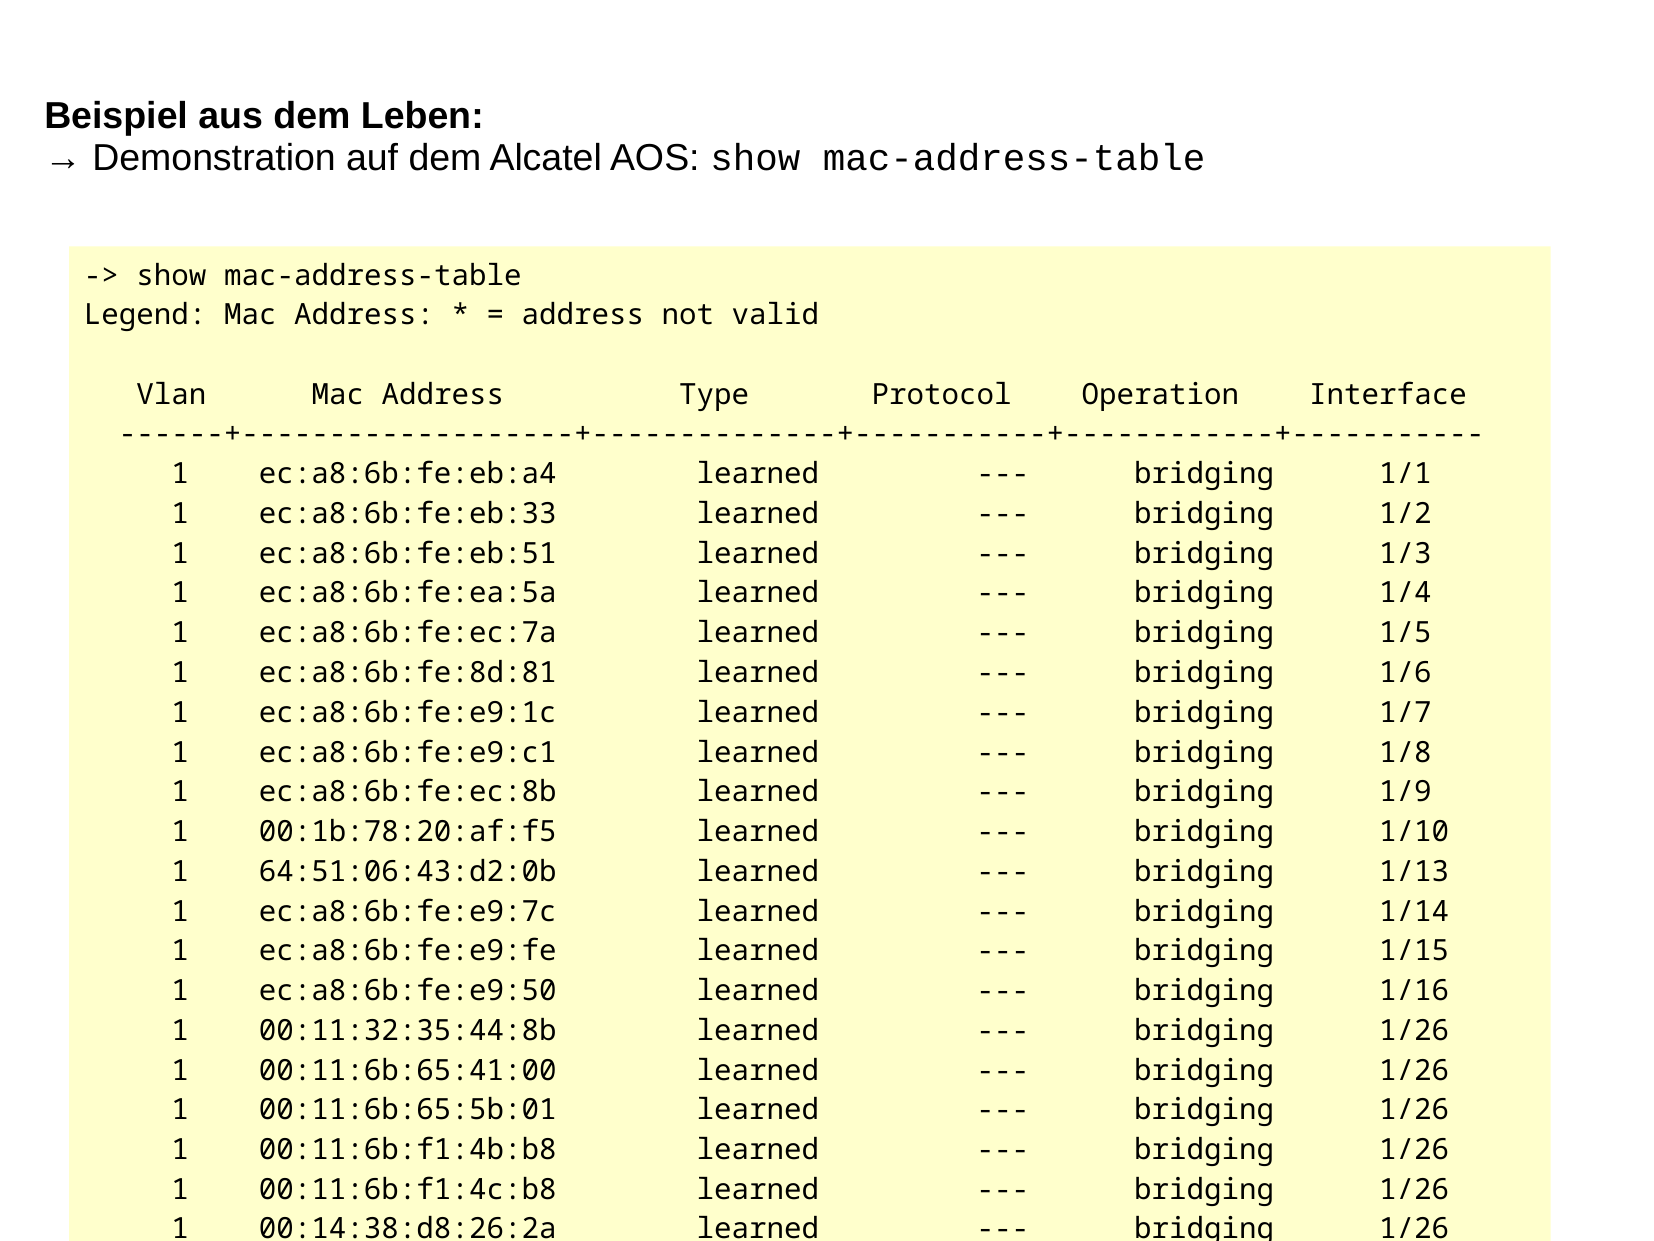

Beispiel aus dem Leben:
→ Demonstration auf dem Alcatel AOS: show mac-address-table
-> show mac-address-table
Legend: Mac Address: * = address not valid
 Vlan Mac Address Type Protocol Operation Interface
 ------+-------------------+--------------+-----------+------------+-----------
 1 ec:a8:6b:fe:eb:a4 learned --- bridging 1/1
 1 ec:a8:6b:fe:eb:33 learned --- bridging 1/2
 1 ec:a8:6b:fe:eb:51 learned --- bridging 1/3
 1 ec:a8:6b:fe:ea:5a learned --- bridging 1/4
 1 ec:a8:6b:fe:ec:7a learned --- bridging 1/5
 1 ec:a8:6b:fe:8d:81 learned --- bridging 1/6
 1 ec:a8:6b:fe:e9:1c learned --- bridging 1/7
 1 ec:a8:6b:fe:e9:c1 learned --- bridging 1/8
 1 ec:a8:6b:fe:ec:8b learned --- bridging 1/9
 1 00:1b:78:20:af:f5 learned --- bridging 1/10
 1 64:51:06:43:d2:0b learned --- bridging 1/13
 1 ec:a8:6b:fe:e9:7c learned --- bridging 1/14
 1 ec:a8:6b:fe:e9:fe learned --- bridging 1/15
 1 ec:a8:6b:fe:e9:50 learned --- bridging 1/16
 1 00:11:32:35:44:8b learned --- bridging 1/26
 1 00:11:6b:65:41:00 learned --- bridging 1/26
 1 00:11:6b:65:5b:01 learned --- bridging 1/26
 1 00:11:6b:f1:4b:b8 learned --- bridging 1/26
 1 00:11:6b:f1:4c:b8 learned --- bridging 1/26
 1 00:14:38:d8:26:2a learned --- bridging 1/26
 1 00:16:76:c3:af:f1 learned --- bridging 1/26
 1 00:18:fe:a3:a8:60 learned --- bridging 1/26